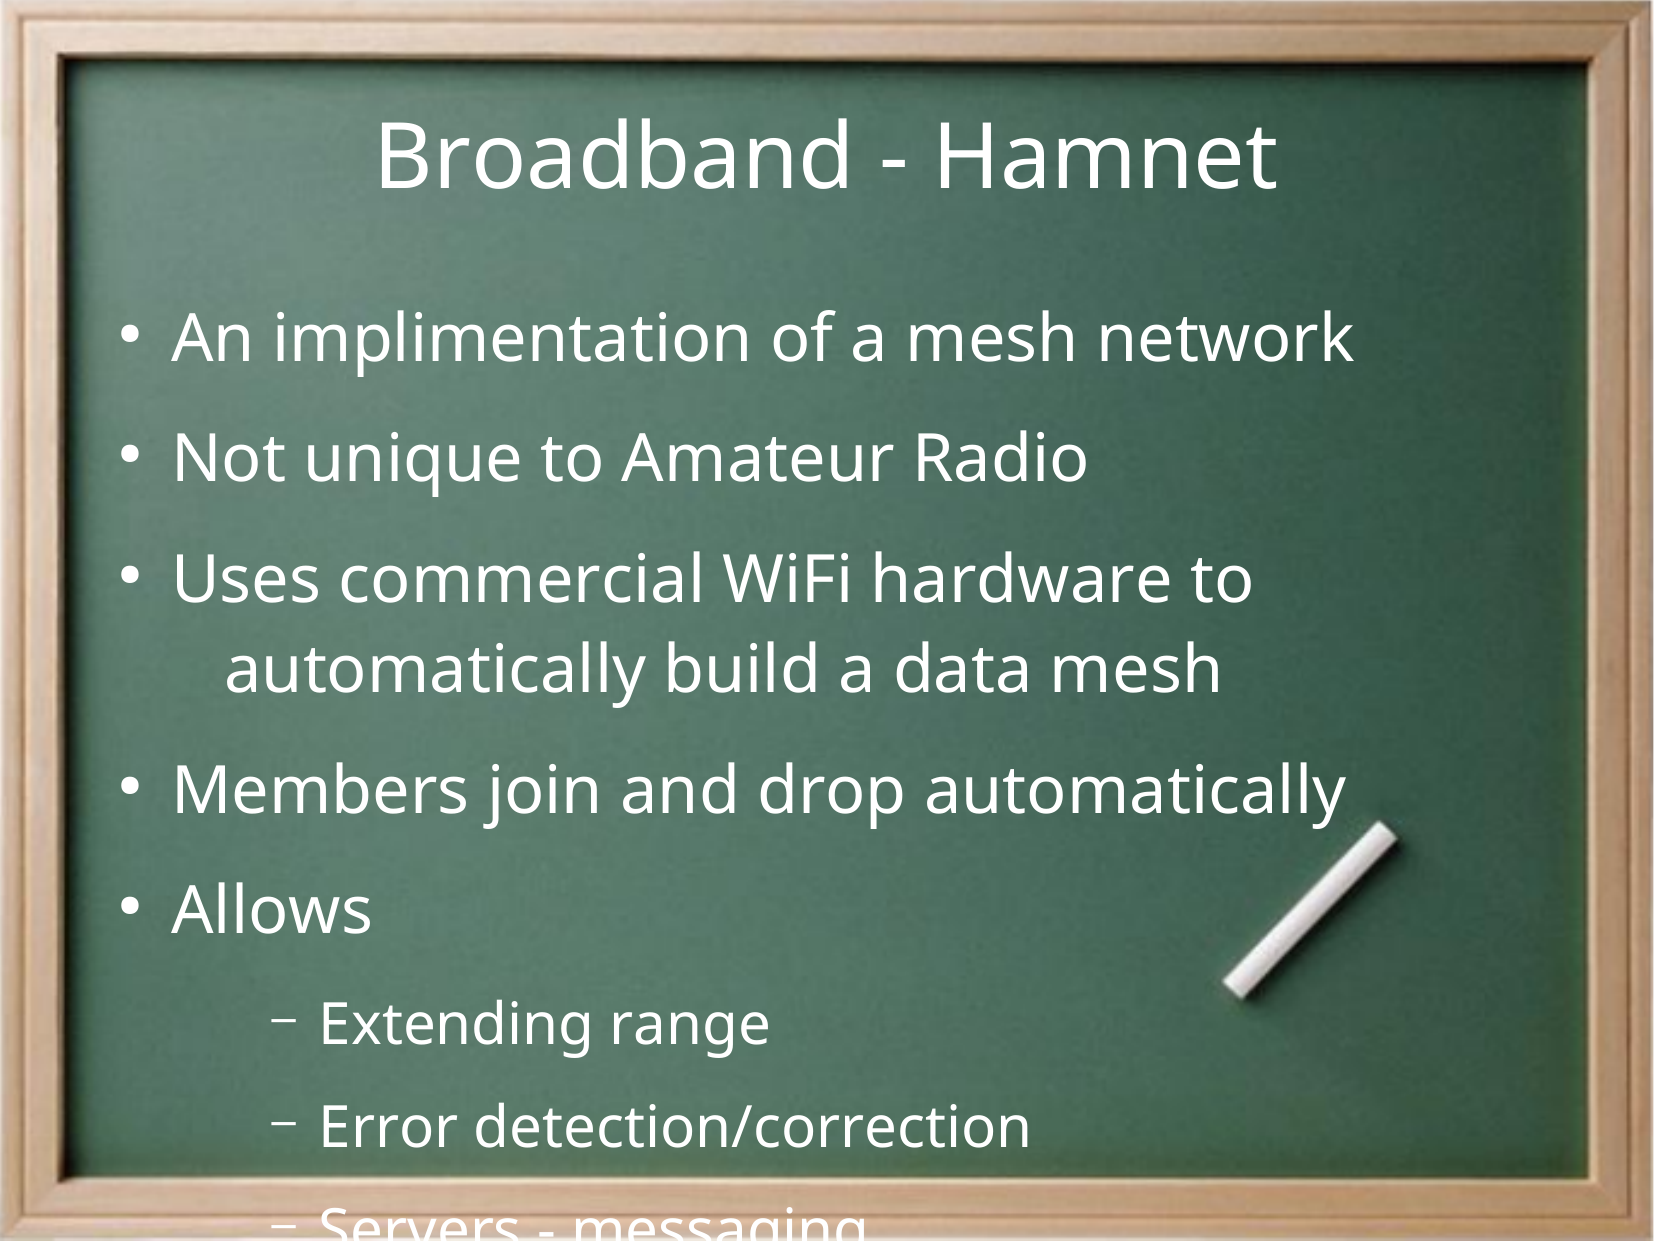

# Broadband - Hamnet
An implimentation of a mesh network
Not unique to Amateur Radio
Uses commercial WiFi hardware to automatically build a data mesh
Members join and drop automatically
Allows
Extending range
Error detection/correction
Servers - messaging